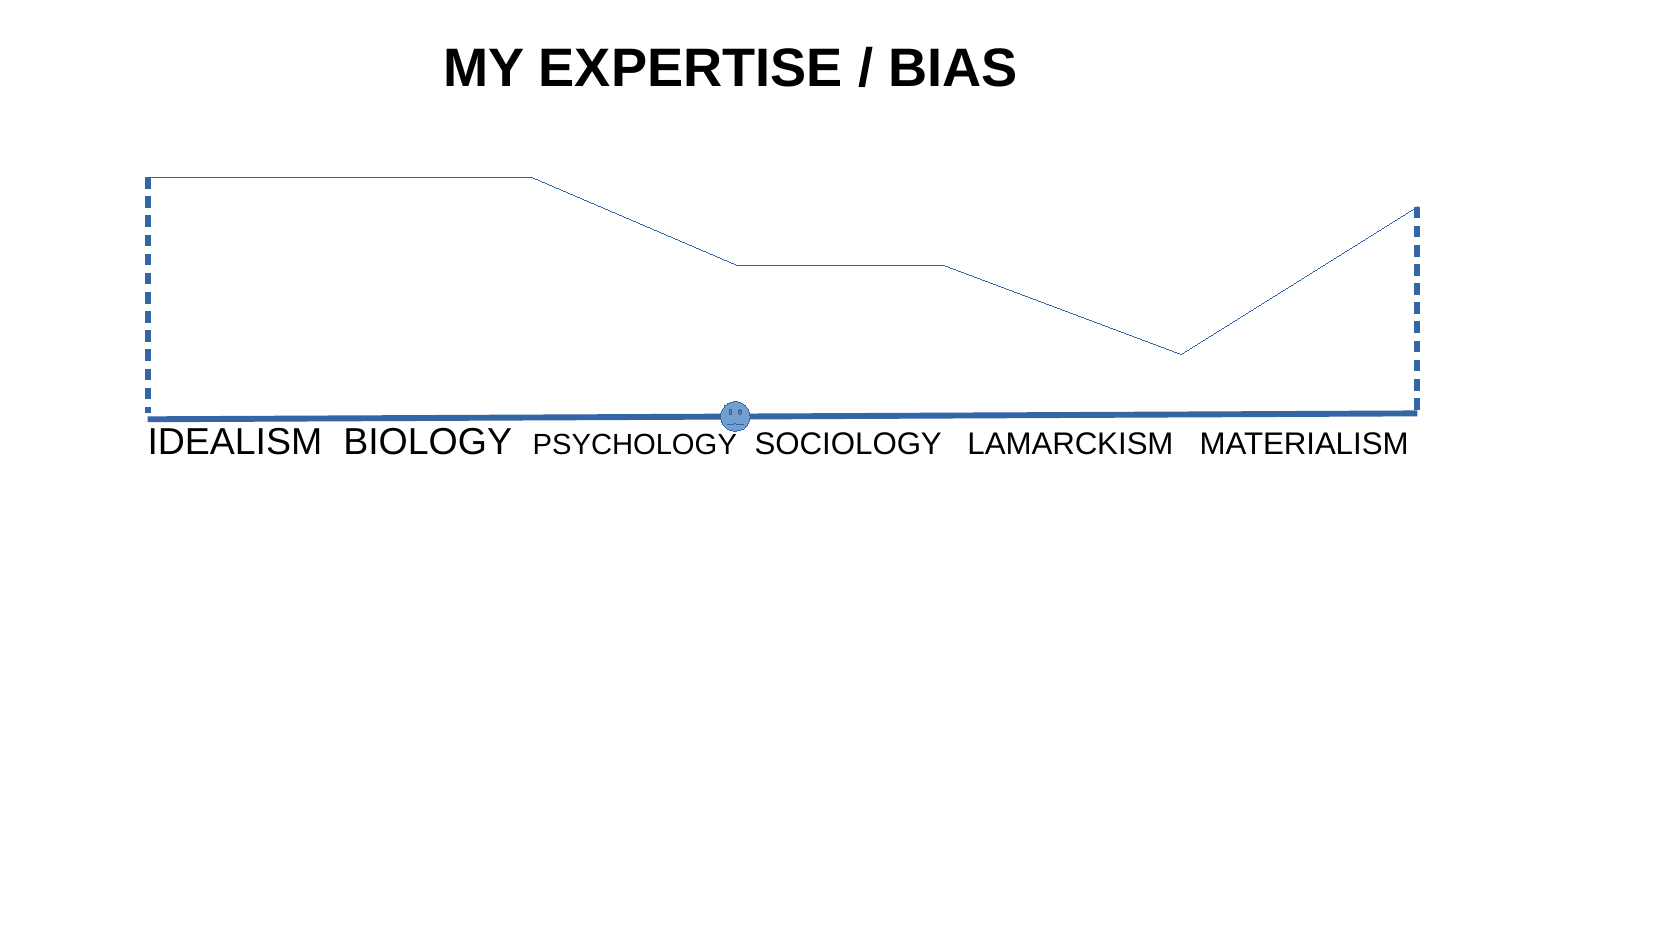

MY EXPERTISE / BIAS
 IDEALISM BIOLOGY PSYCHOLOGY SOCIOLOGY LAMARCKISM MATERIALISM